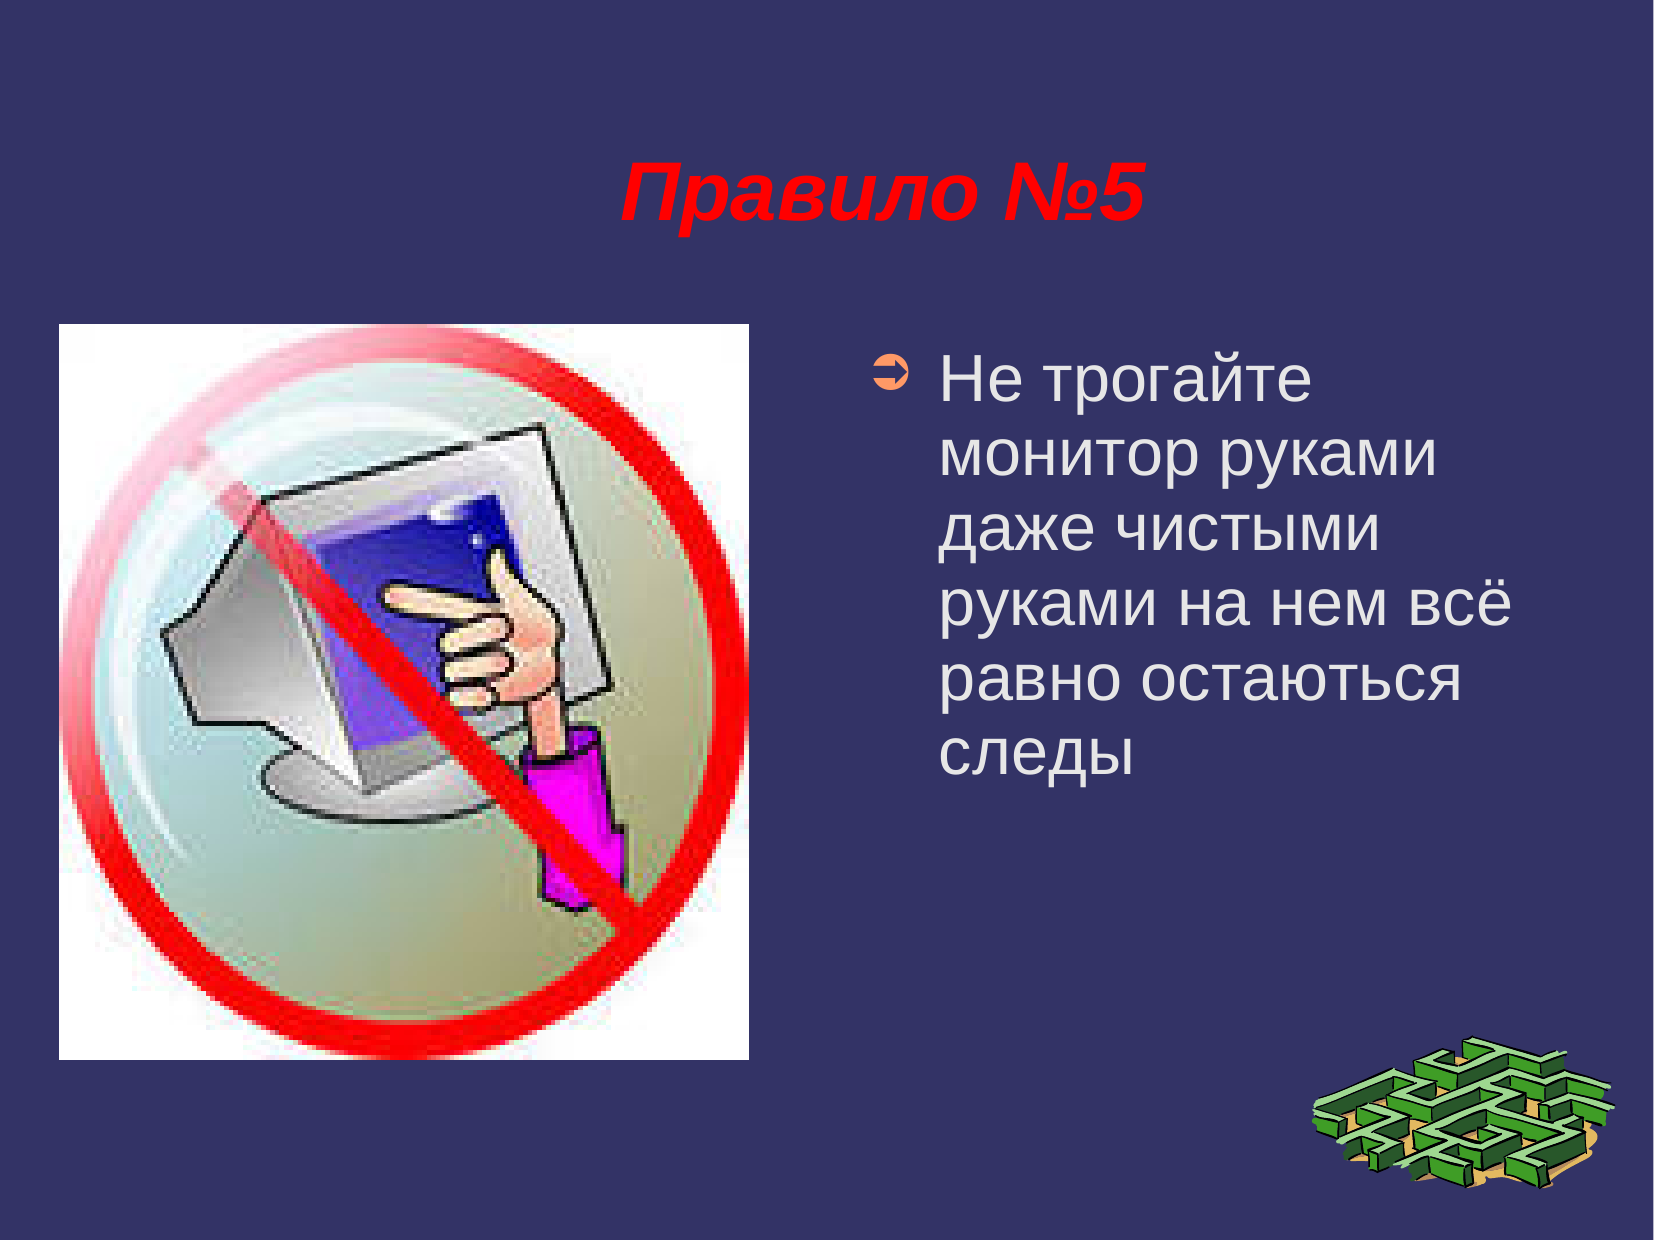

# Правило №5
Не трогайте монитор руками даже чистыми руками на нем всё равно остаються следы